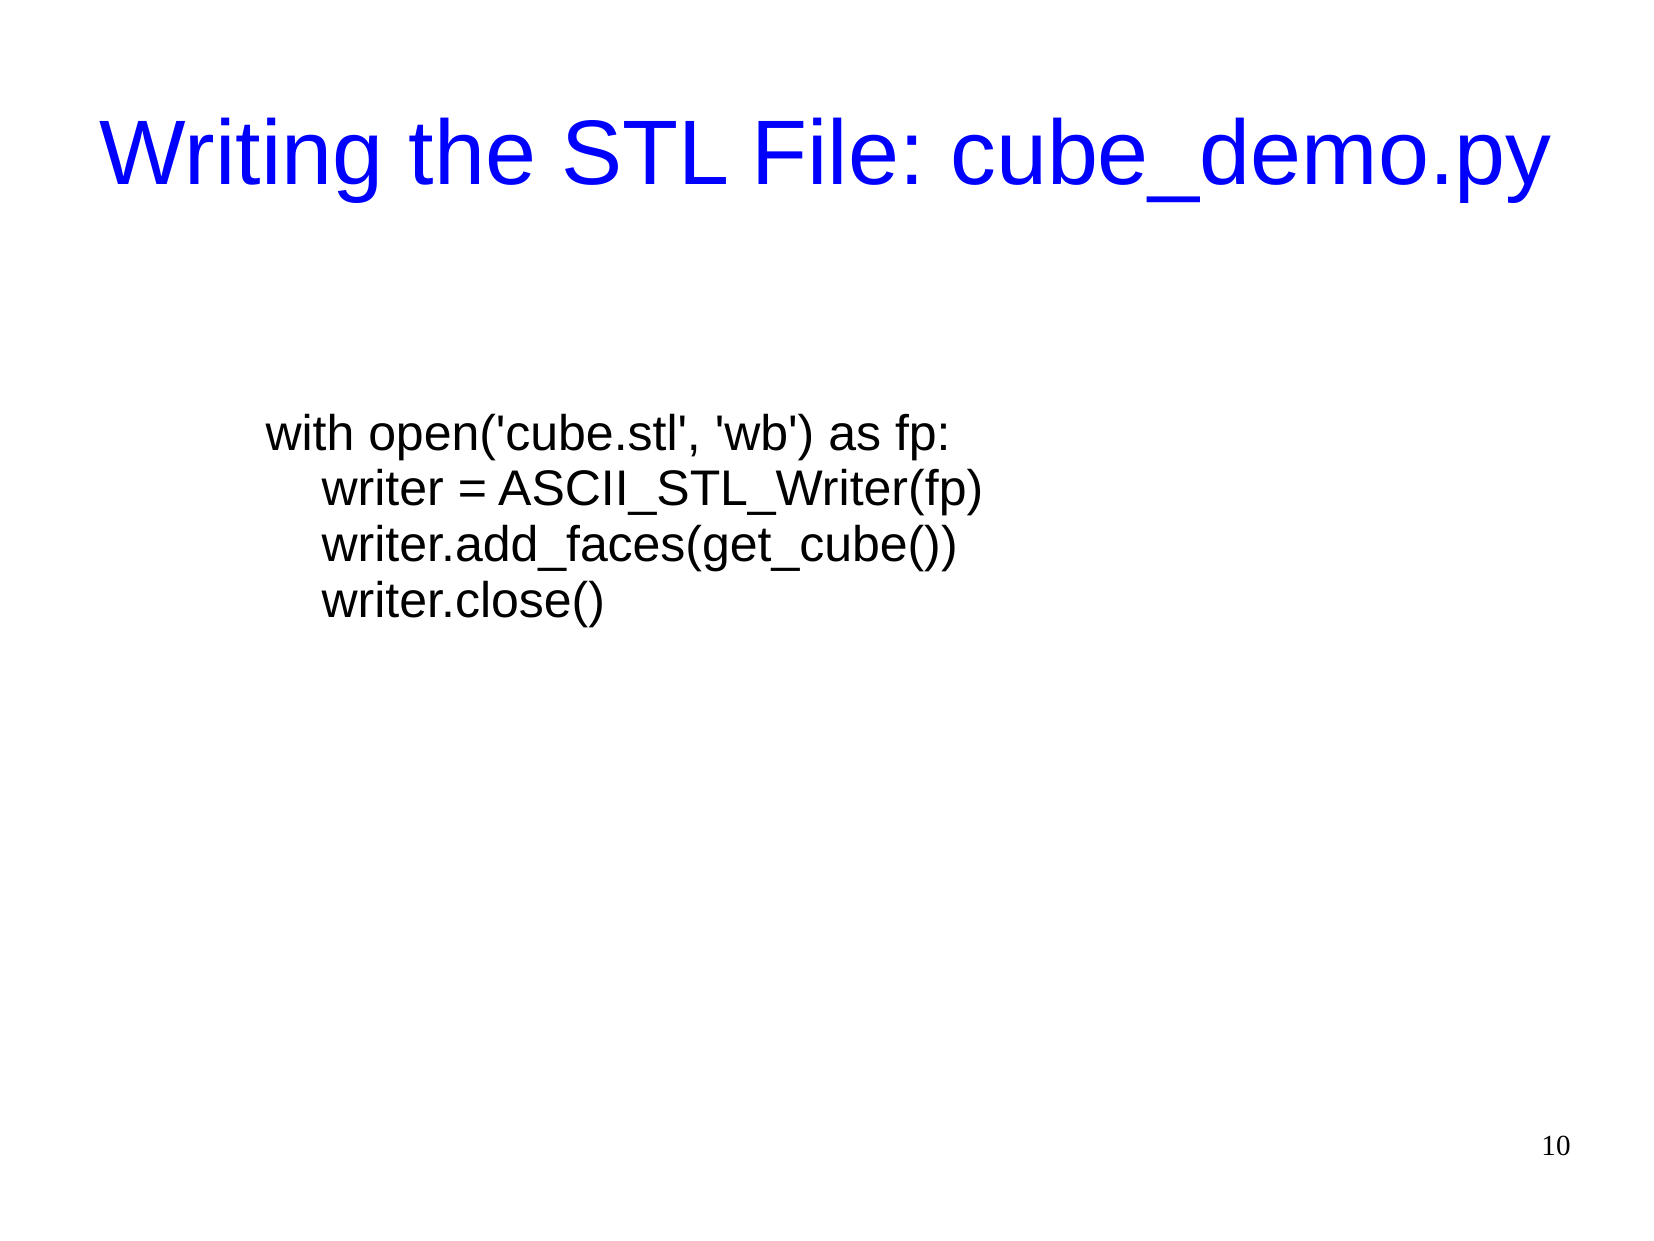

# Writing the STL File: cube_demo.py
 with open('cube.stl', 'wb') as fp:
 writer = ASCII_STL_Writer(fp)
 writer.add_faces(get_cube())
 writer.close()
10